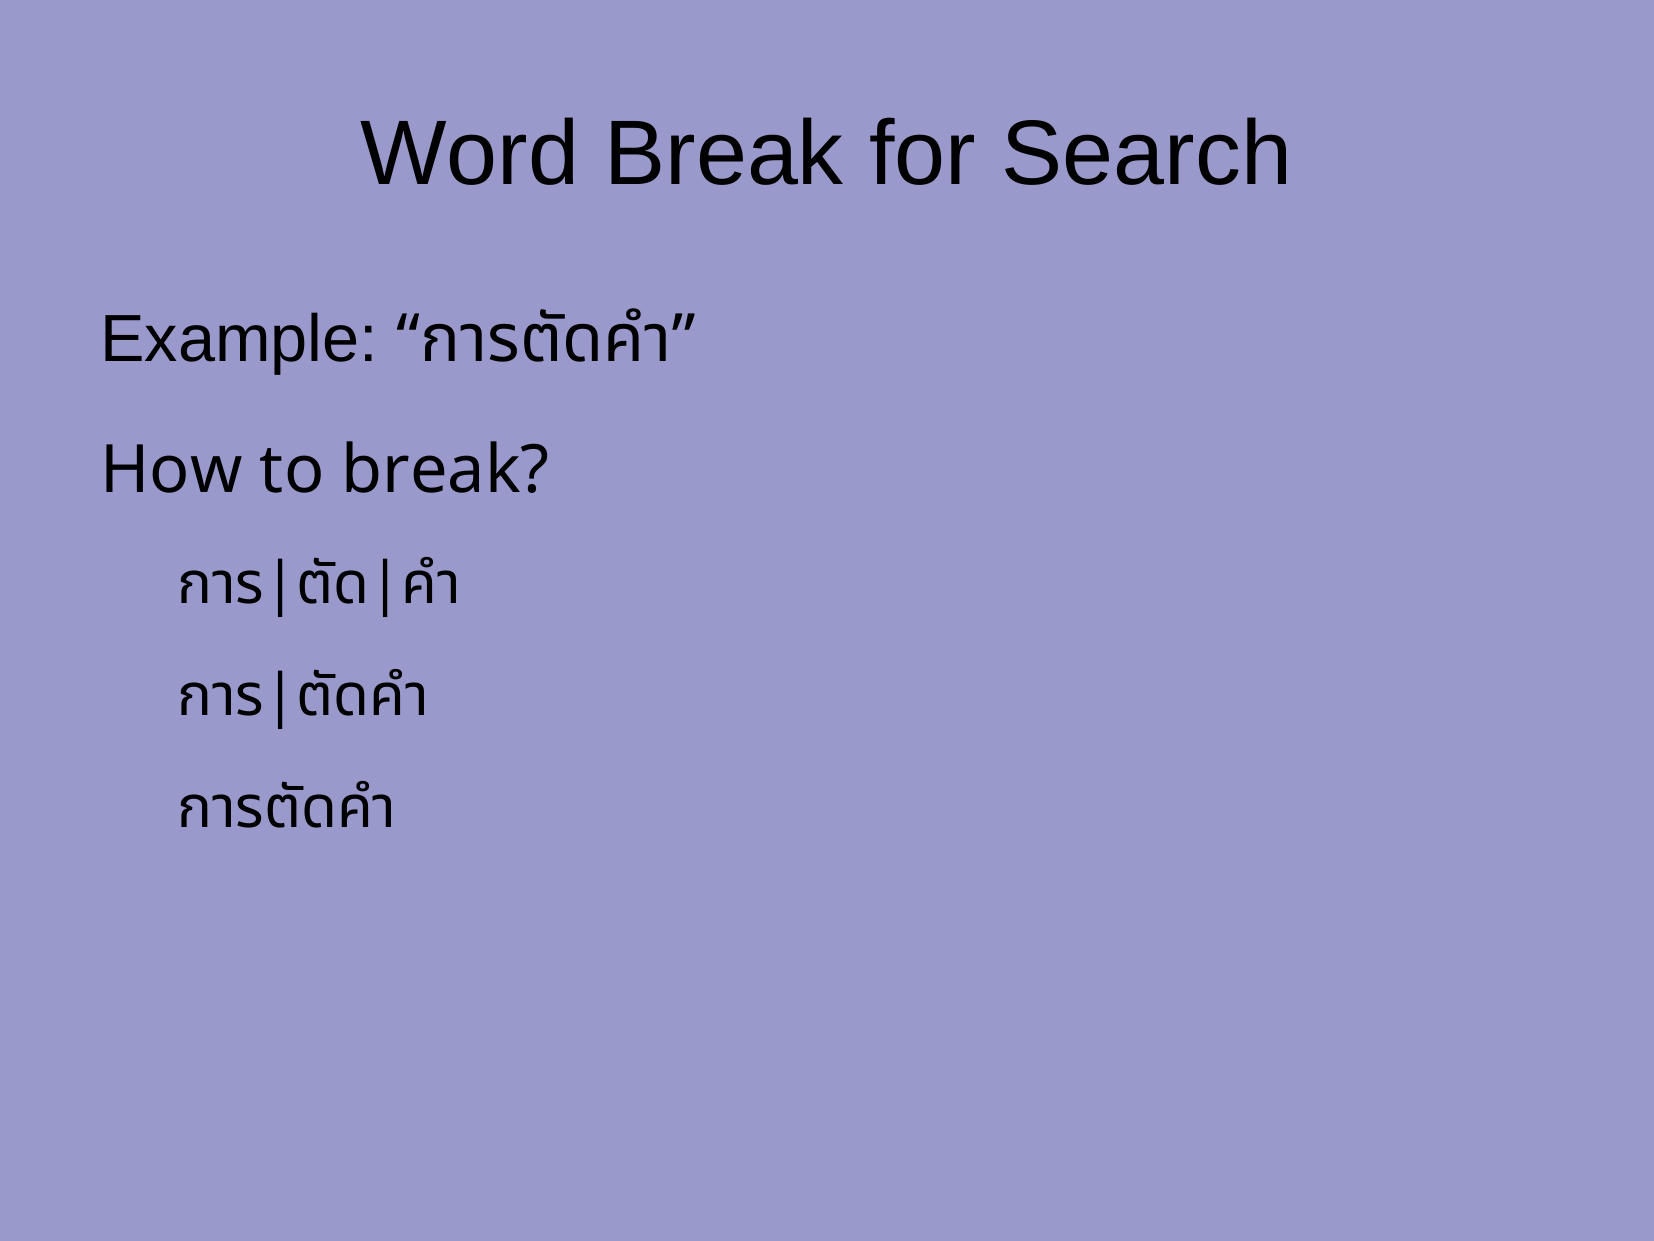

# Word Break for Search
Example: “การตัดคำ”
How to break?
การ|ตัด|คำ
การ|ตัดคำ
การตัดคำ